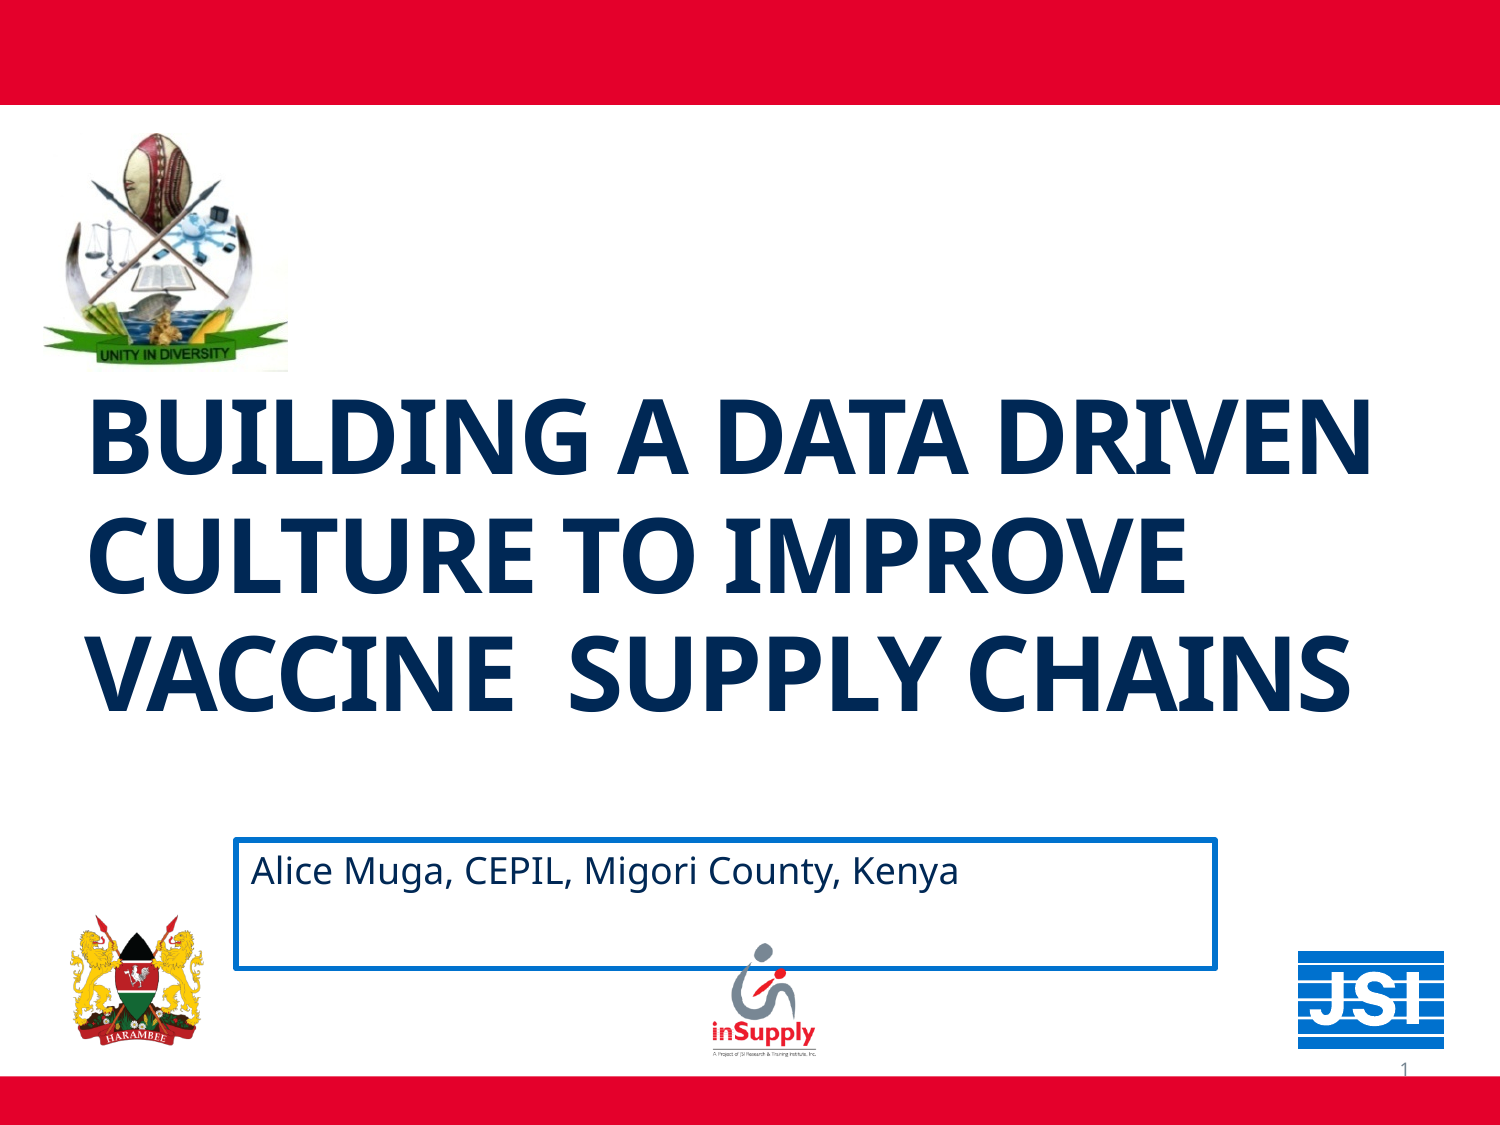

# Building a data driven culture to improve Vaccine supply chains
Alice Muga, CEPIL, Migori County, Kenya